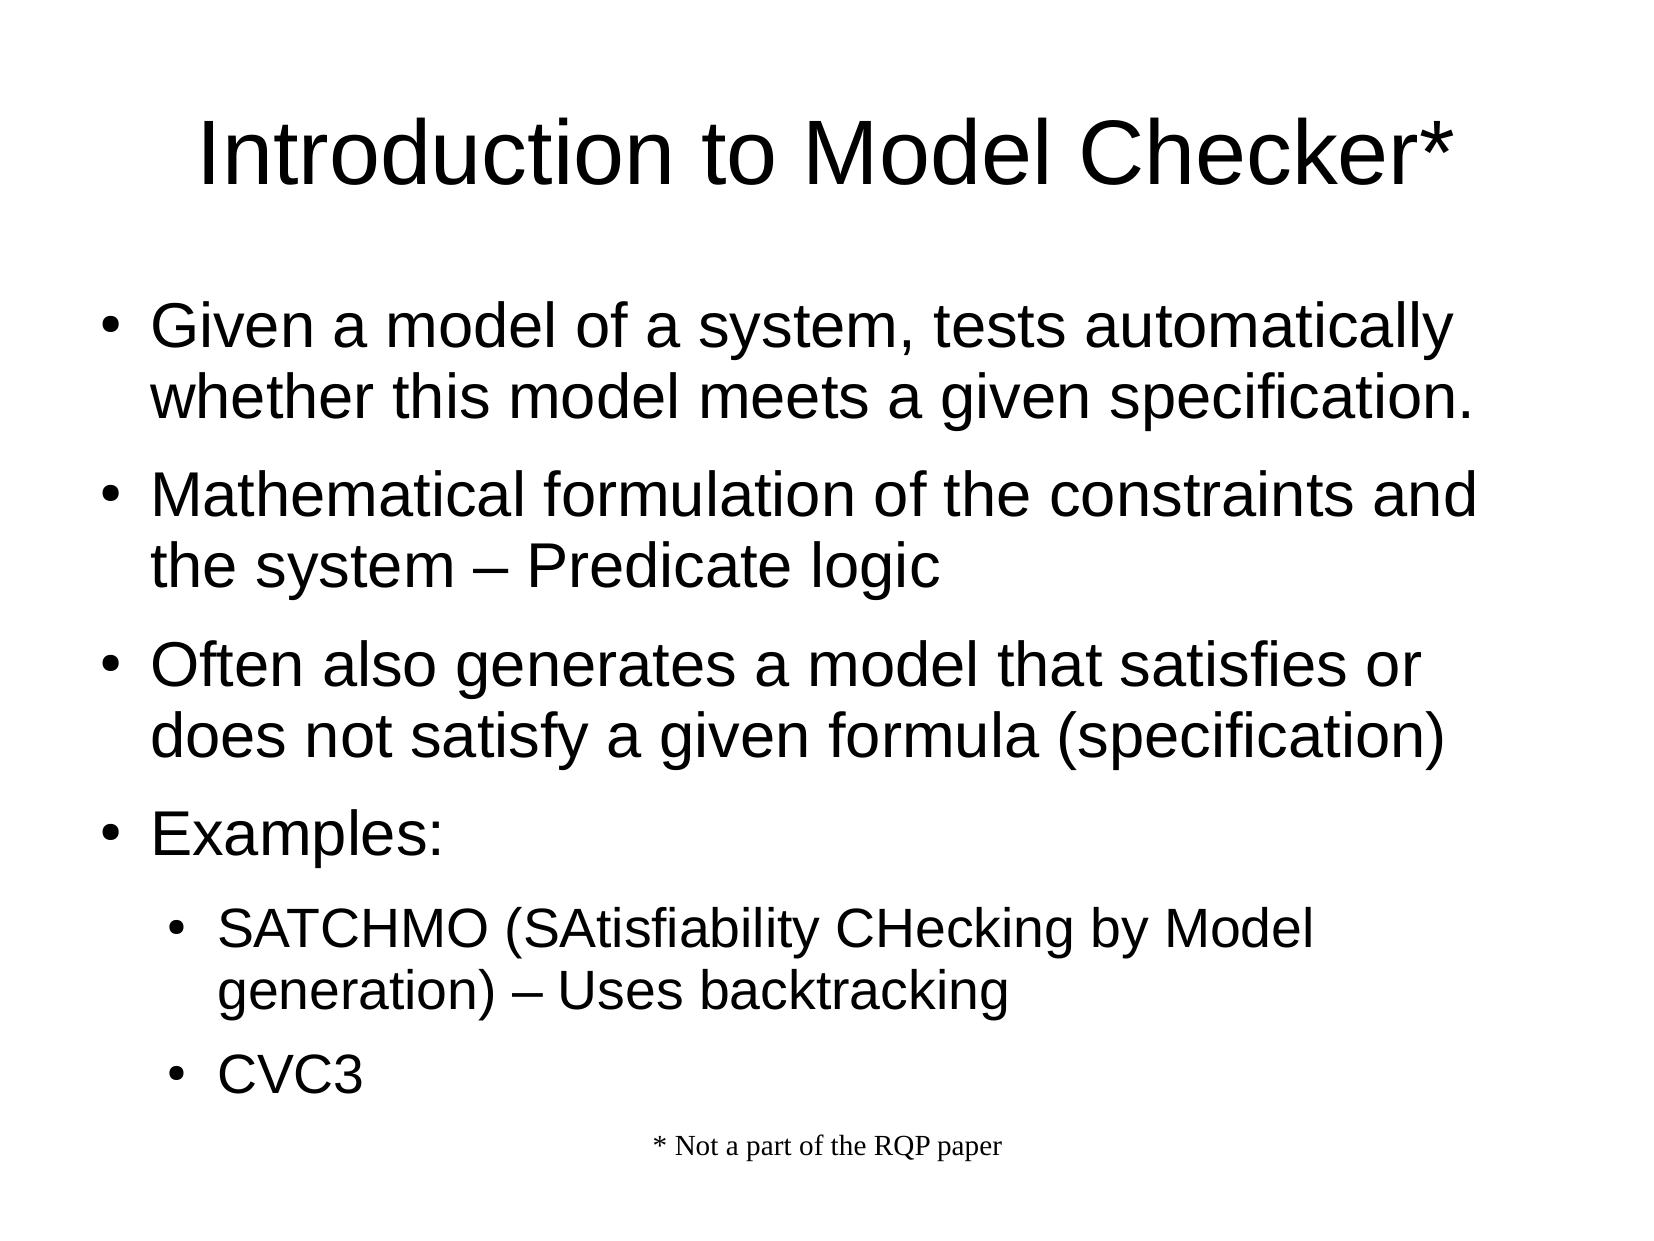

# Introduction to Model Checker*
Given a model of a system, tests automatically whether this model meets a given specification.
Mathematical formulation of the constraints and the system – Predicate logic
Often also generates a model that satisfies or does not satisfy a given formula (specification)
Examples:
SATCHMO (SAtisfiability CHecking by Model generation) – Uses backtracking
CVC3
* Not a part of the RQP paper